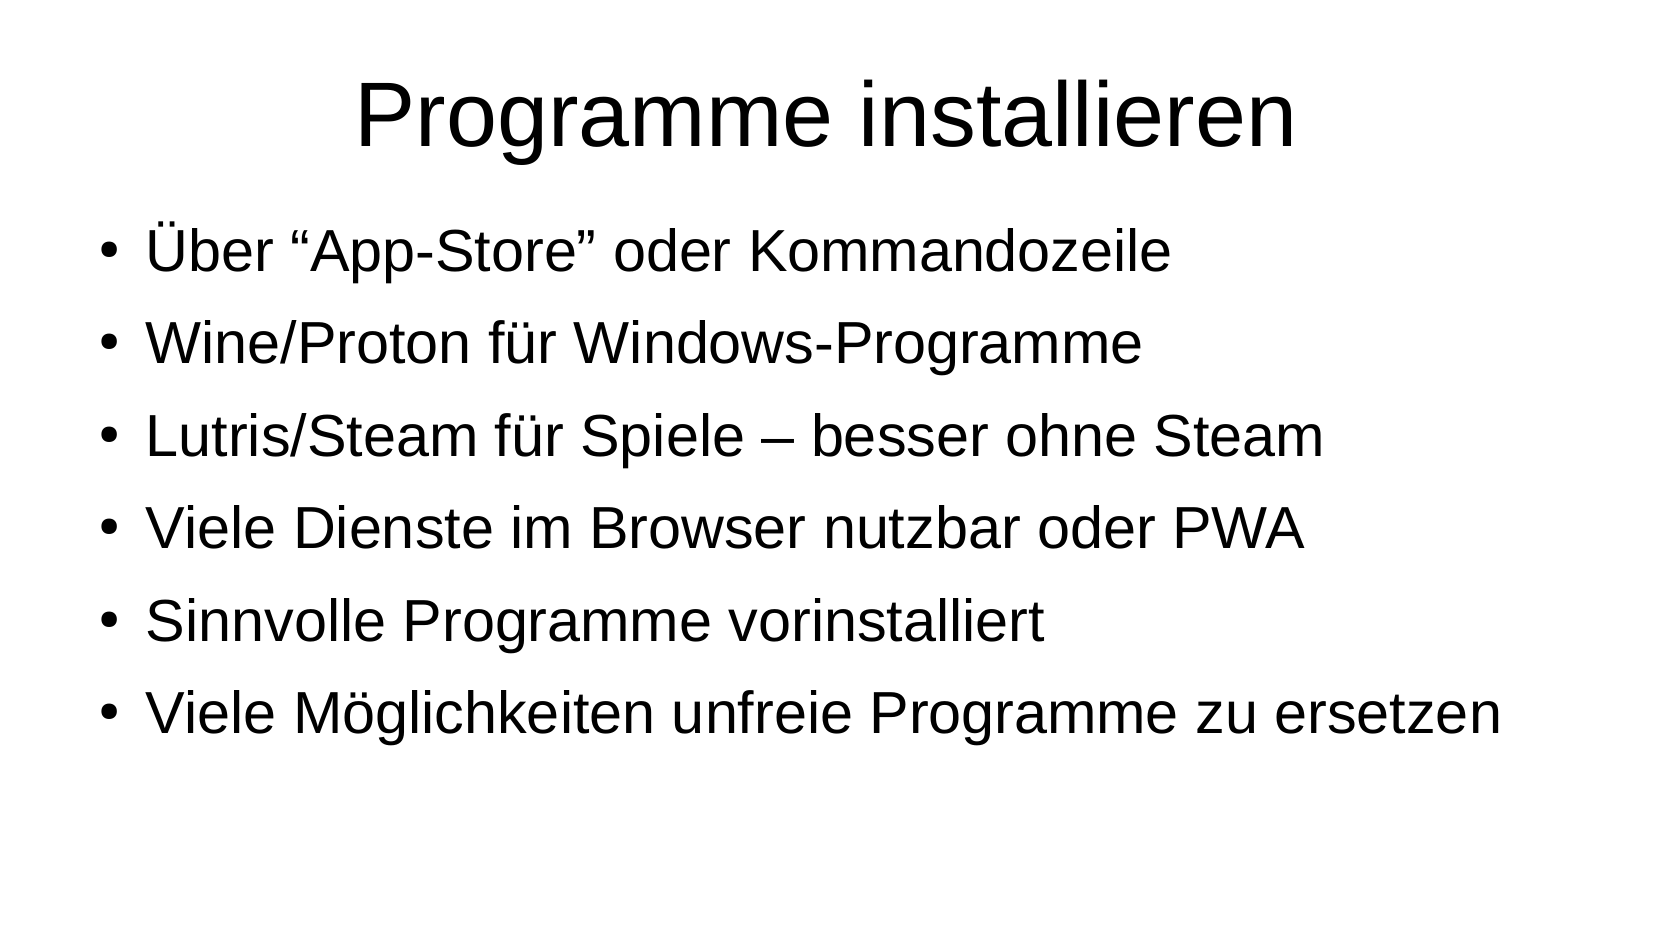

# Programme installieren
Über “App-Store” oder Kommandozeile
Wine/Proton für Windows-Programme
Lutris/Steam für Spiele – besser ohne Steam
Viele Dienste im Browser nutzbar oder PWA
Sinnvolle Programme vorinstalliert
Viele Möglichkeiten unfreie Programme zu ersetzen